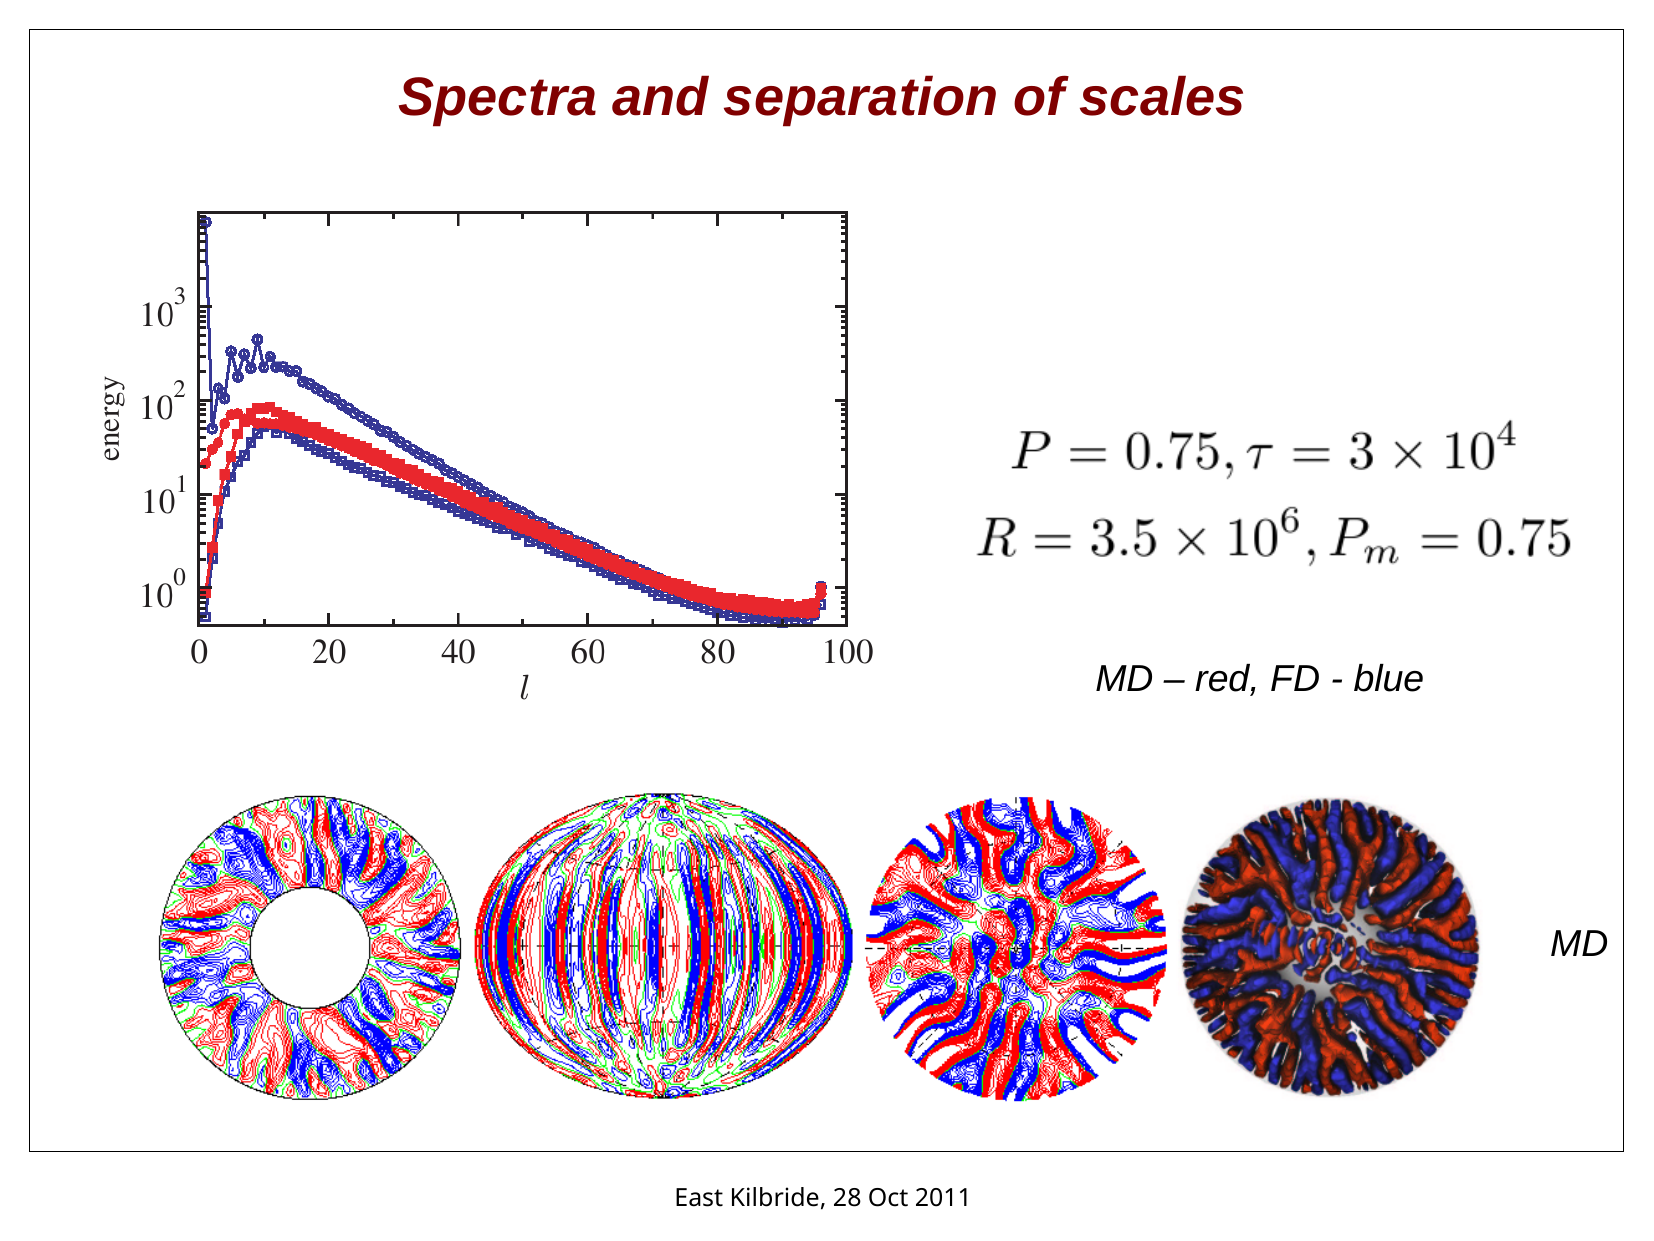

Spectra and separation of scales
MD – red, FD - blue
MD
East Kilbride, 28 Oct 2011